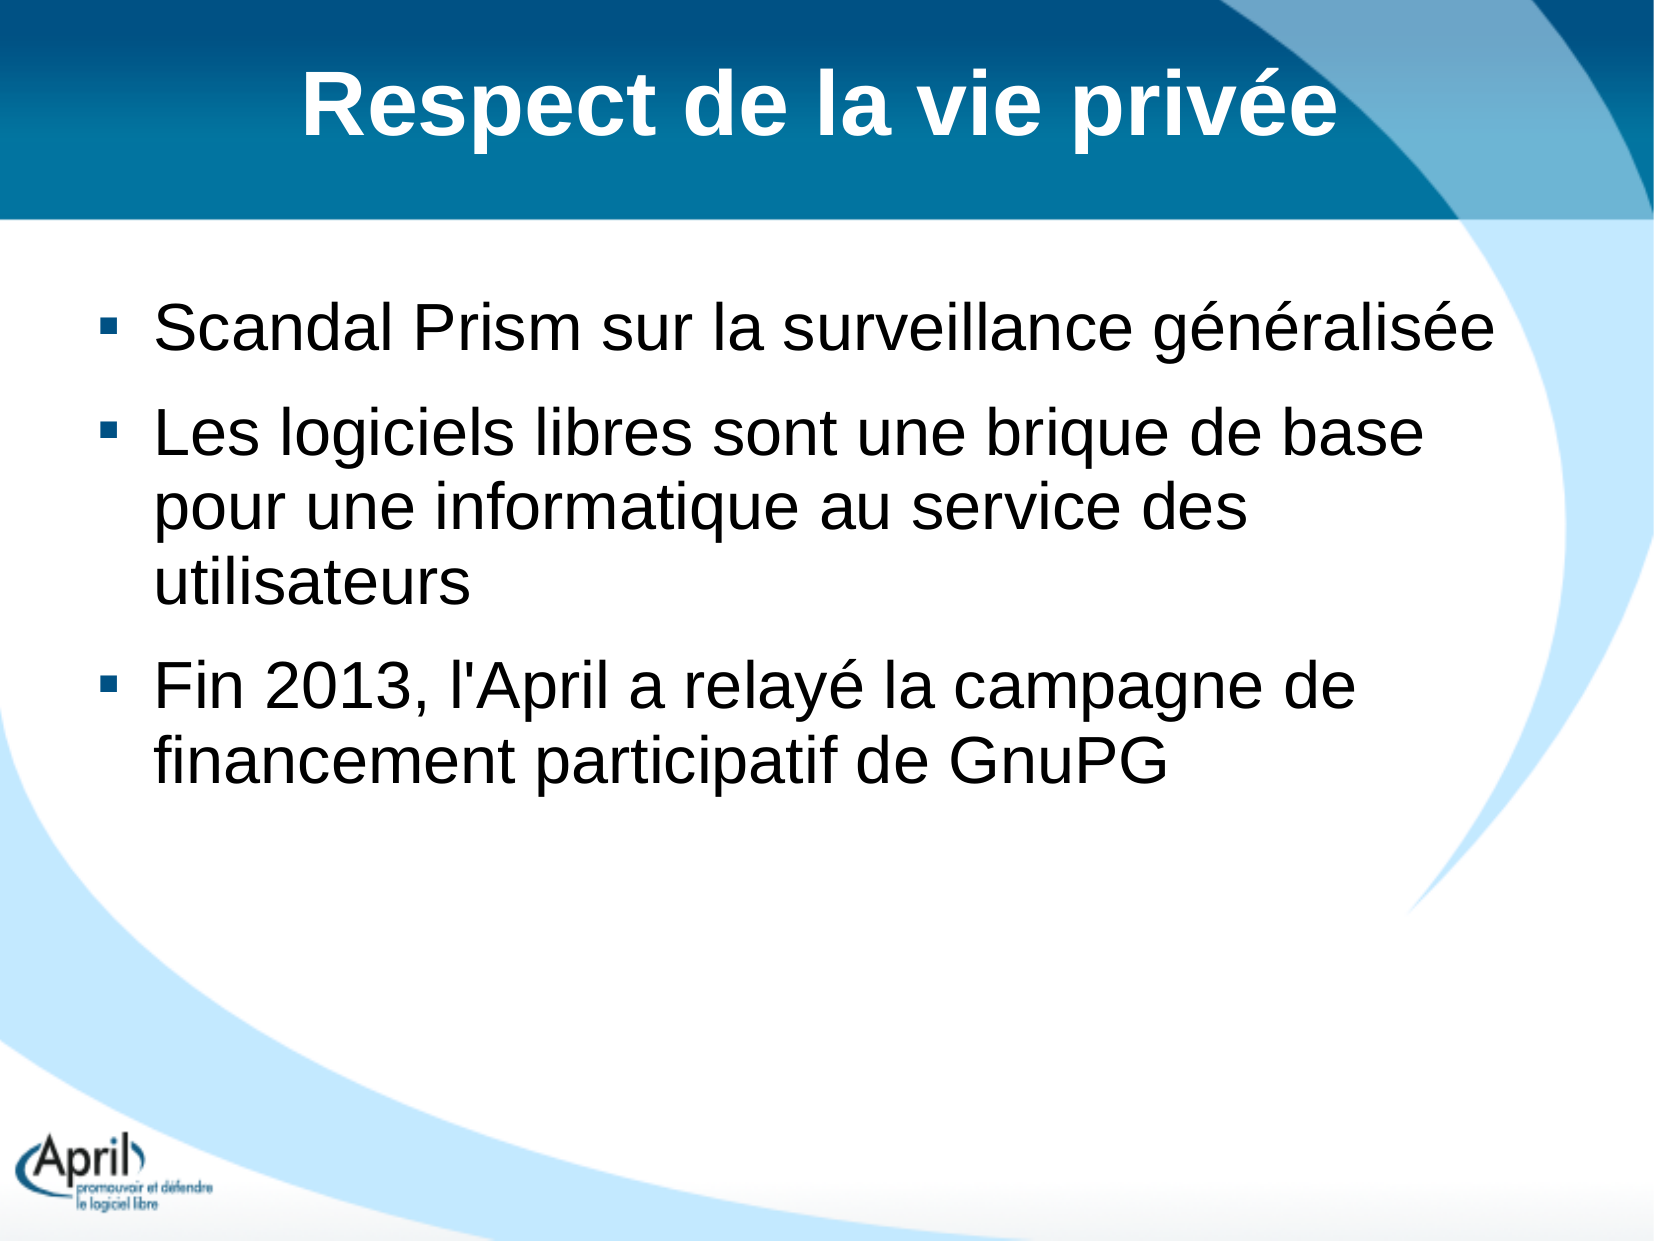

# Respect de la vie privée
Scandal Prism sur la surveillance généralisée
Les logiciels libres sont une brique de base pour une informatique au service des utilisateurs
Fin 2013, l'April a relayé la campagne de financement participatif de GnuPG